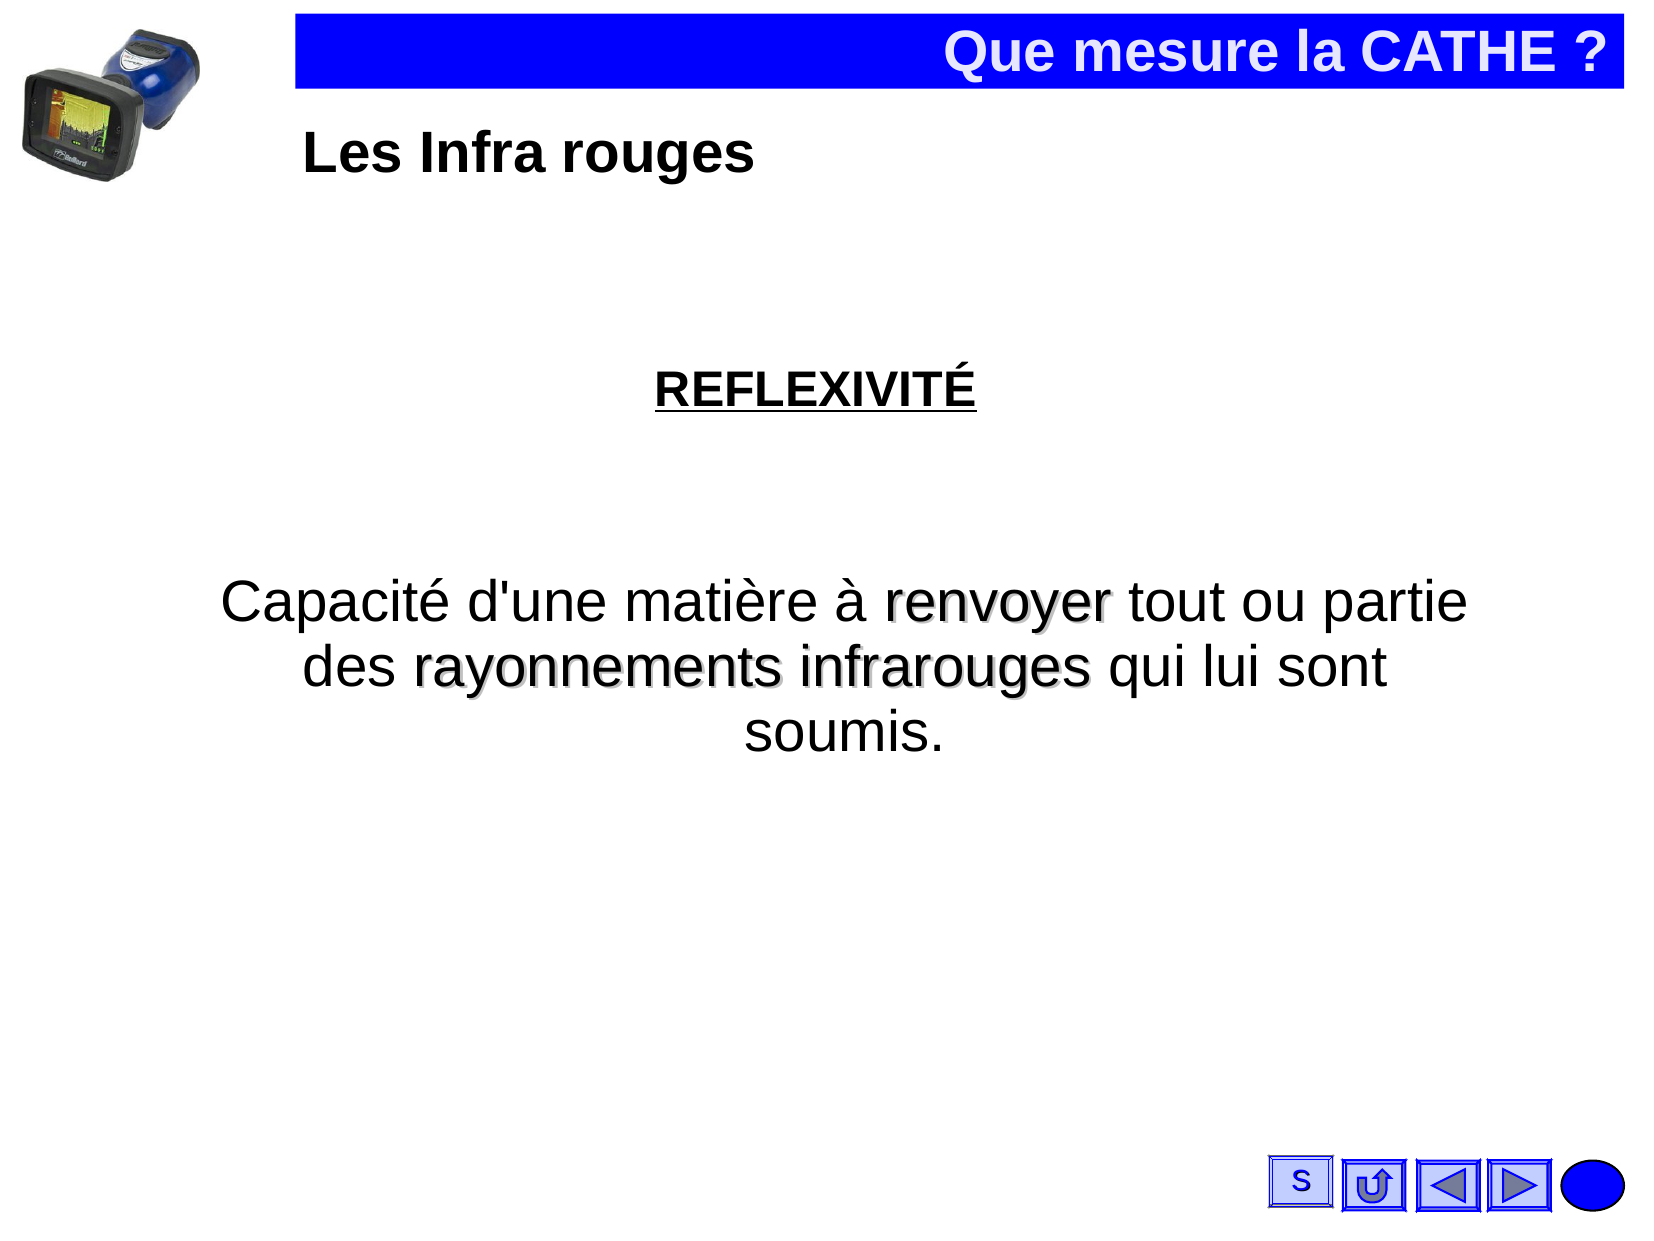

Que mesure la CATHE ?
Les Infra rouges
REFLEXIVITÉ
Capacité d'une matière à renvoyer tout ou partie des rayonnements infrarouges qui lui sont soumis.